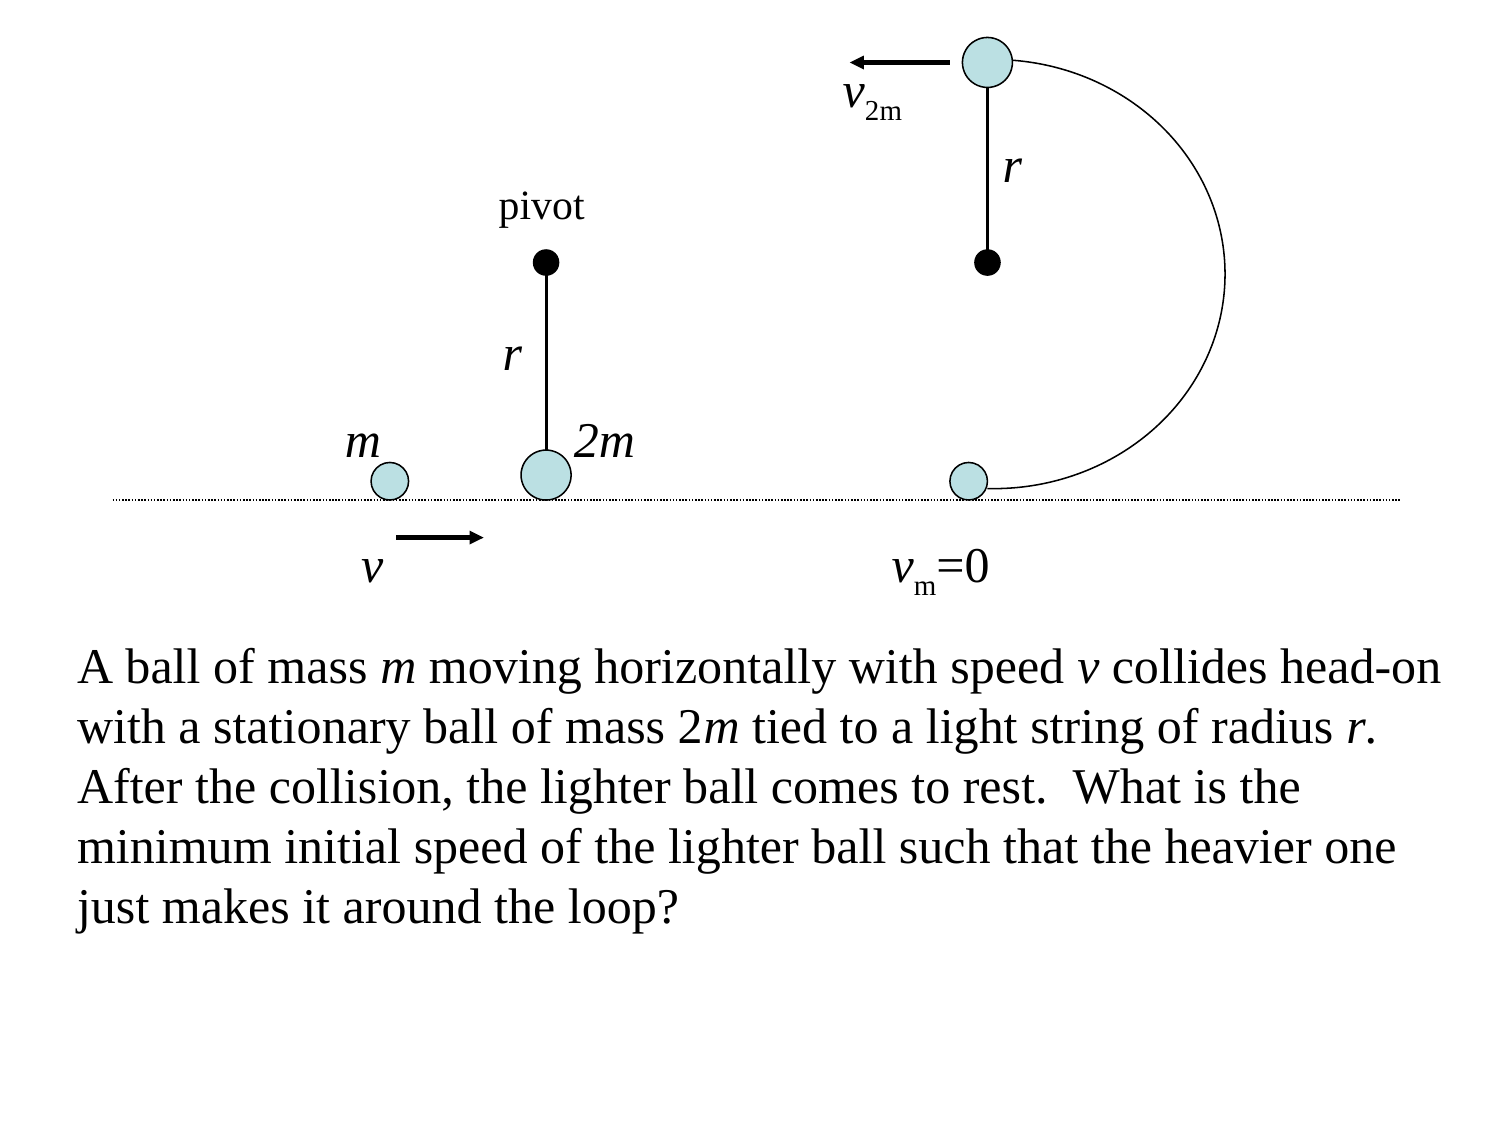

v2m
vm=0
r
pivot
m
2m
v
r
A ball of mass m moving horizontally with speed v collides head-on with a stationary ball of mass 2m tied to a light string of radius r. After the collision, the lighter ball comes to rest. What is the minimum initial speed of the lighter ball such that the heavier one just makes it around the loop?